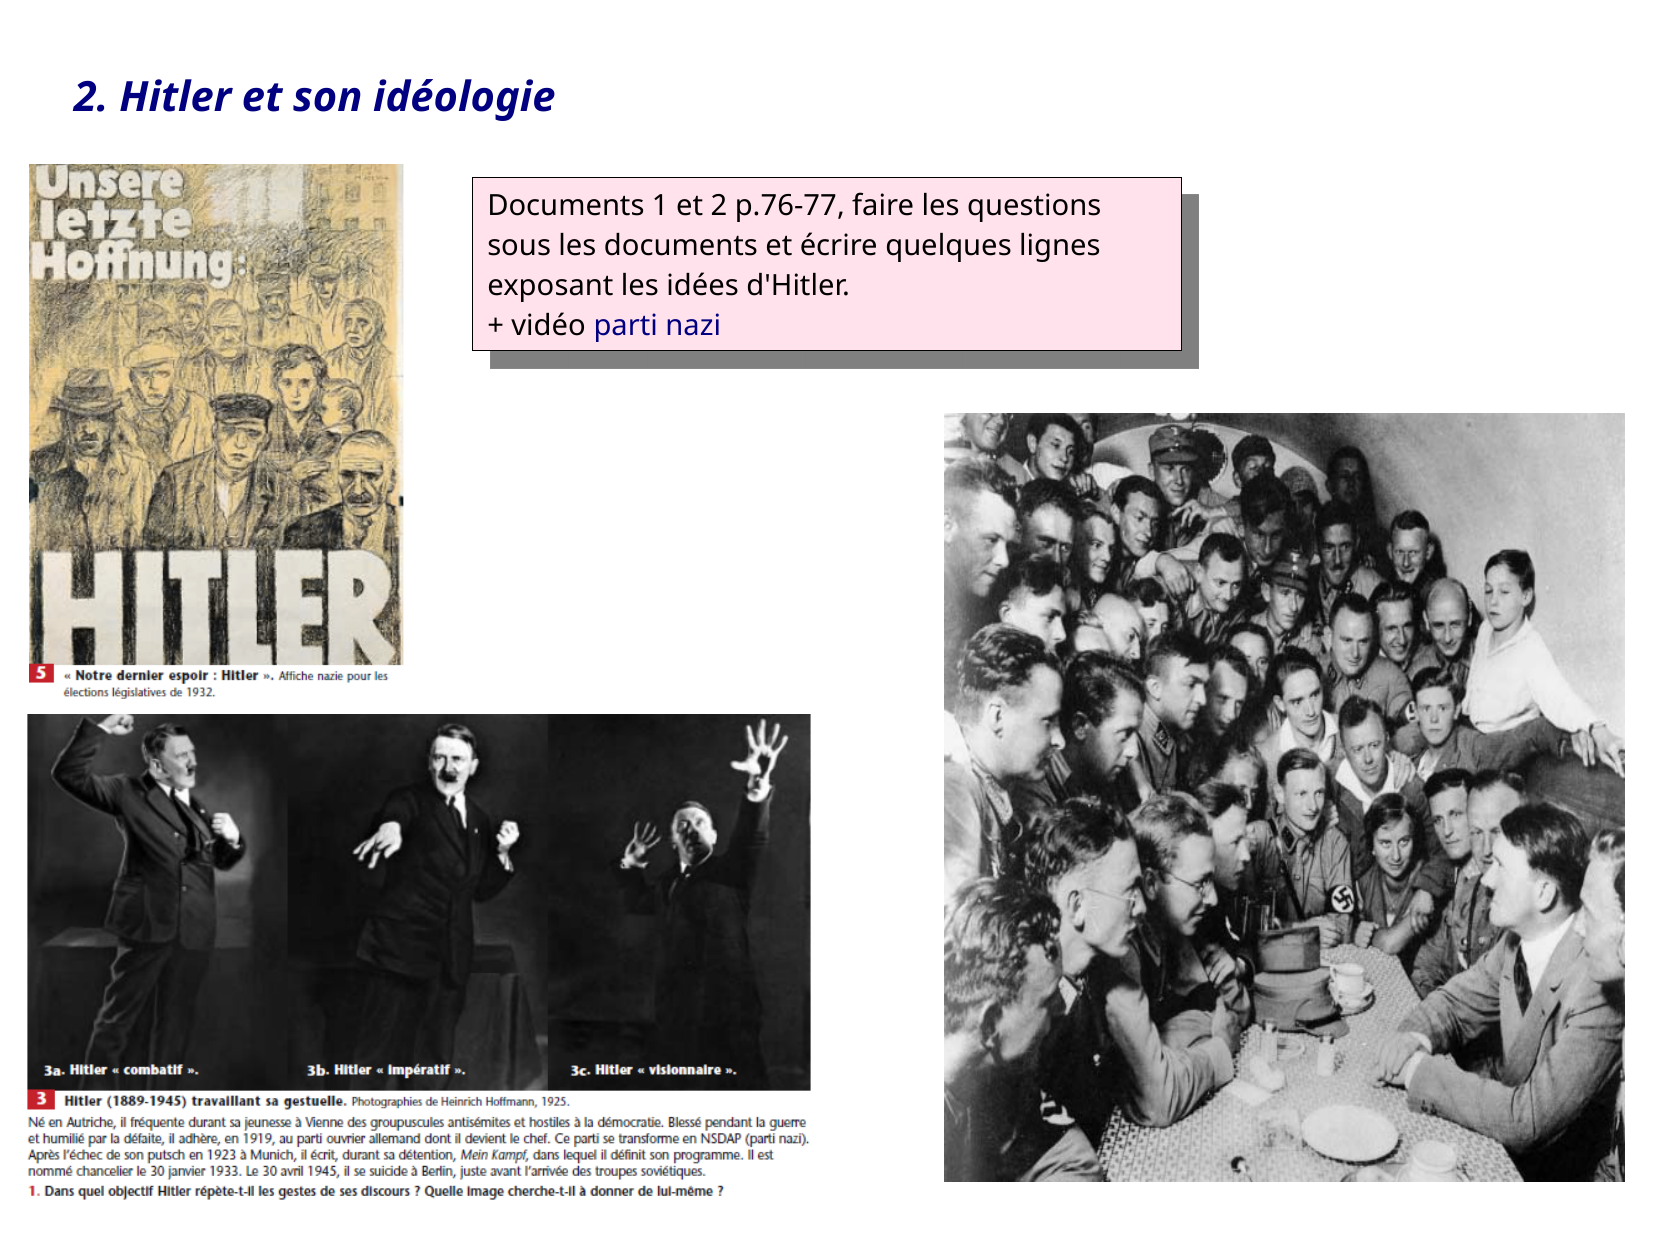

2. Hitler et son idéologie
Documents 1 et 2 p.76-77, faire les questions sous les documents et écrire quelques lignes exposant les idées d'Hitler.
+ vidéo parti nazi